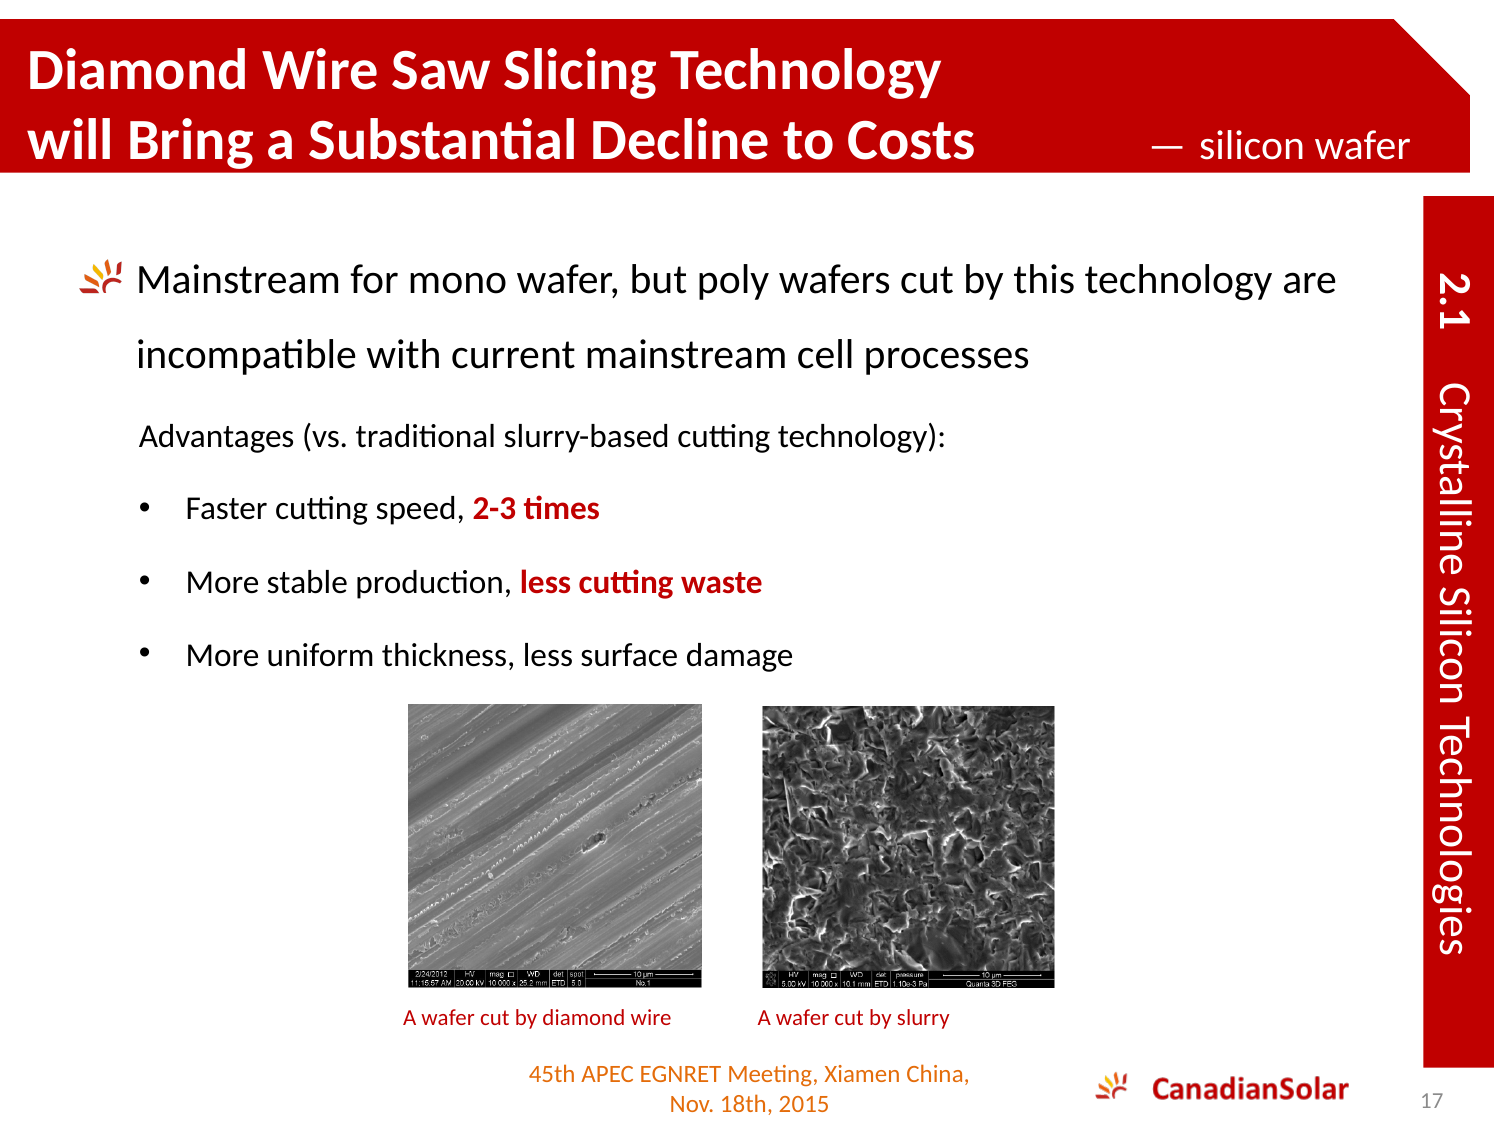

Diamond Wire Saw Slicing Technology
 will Bring a Substantial Decline to Costs — silicon wafer
 2.1 Crystalline Silicon Technologies
Mainstream for mono wafer, but poly wafers cut by this technology are incompatible with current mainstream cell processes
Advantages (vs. traditional slurry-based cutting technology):
Faster cutting speed, 2-3 times
More stable production, less cutting waste
More uniform thickness, less surface damage
A wafer cut by slurry
A wafer cut by diamond wire
45th APEC EGNRET Meeting, Xiamen China, Nov. 18th, 2015